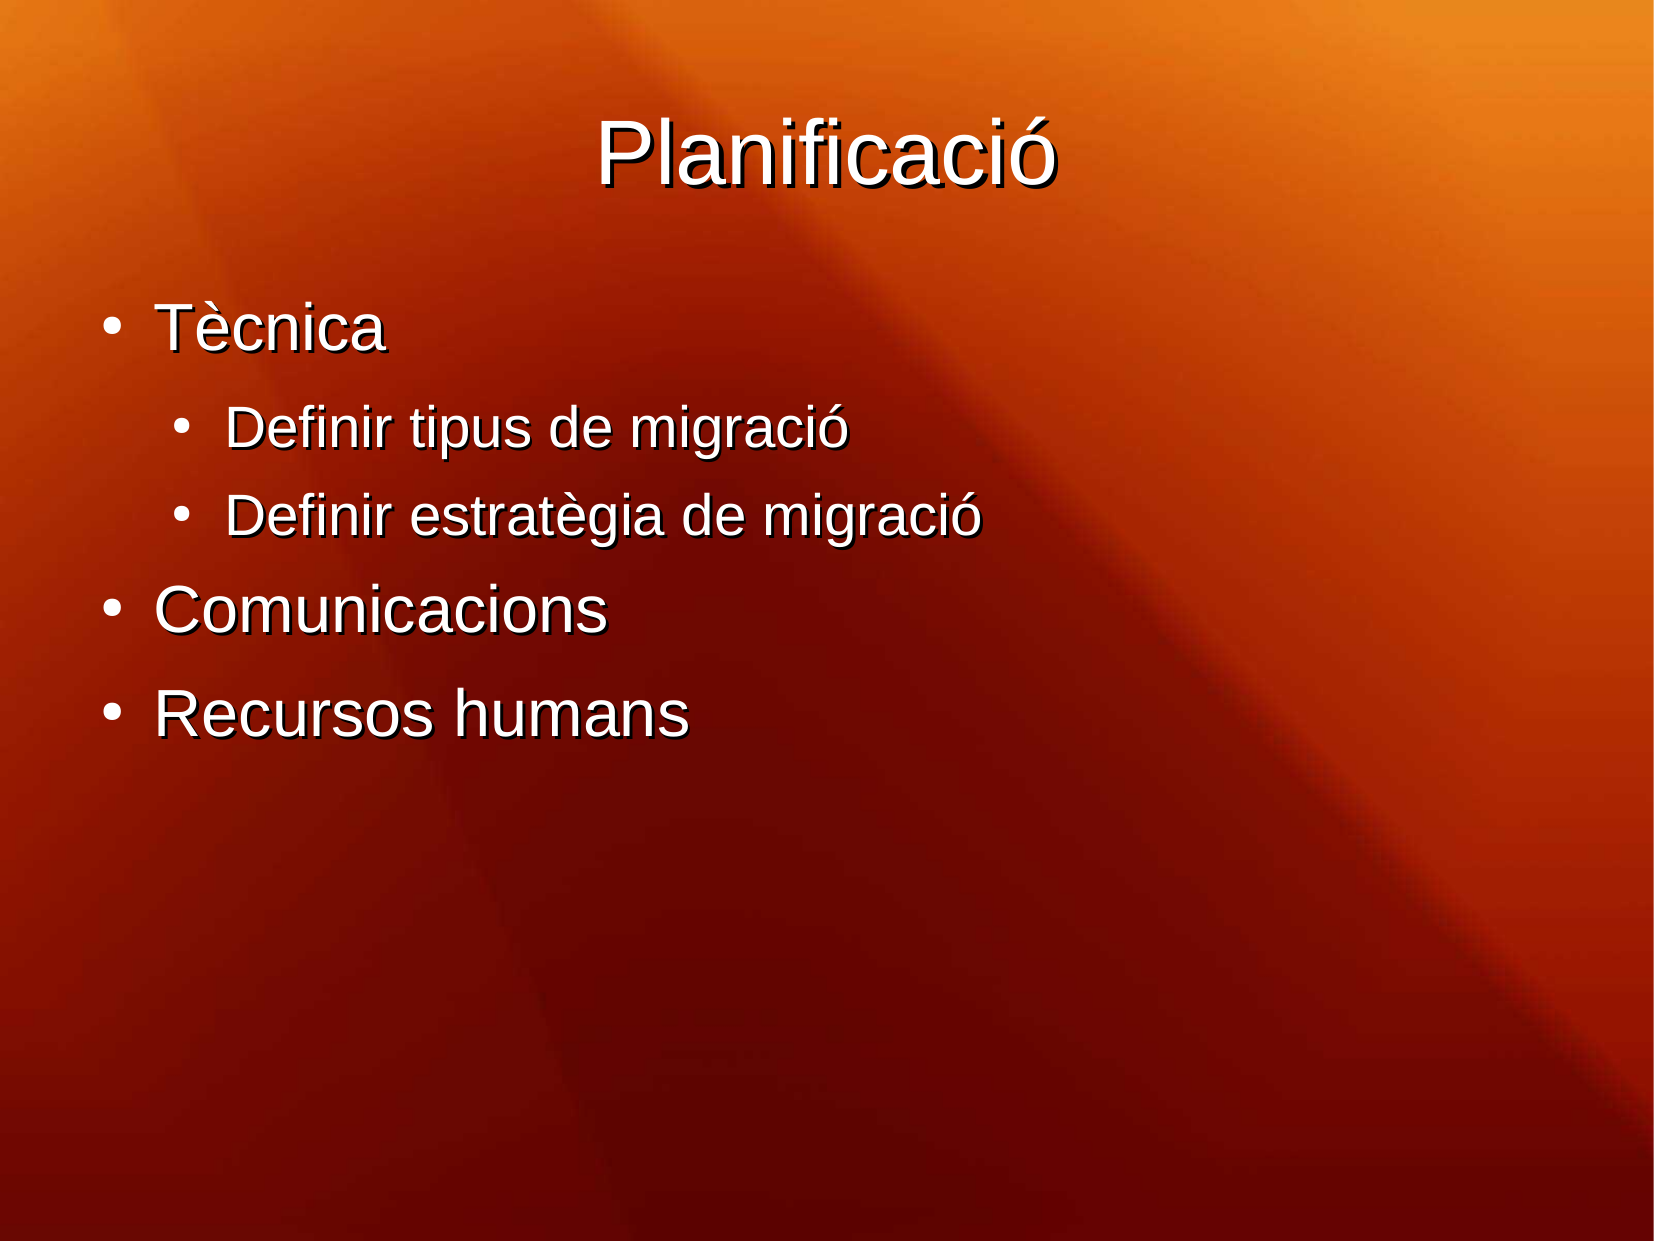

# Planificació
Tècnica
Definir tipus de migració
Definir estratègia de migració
Comunicacions
Recursos humans